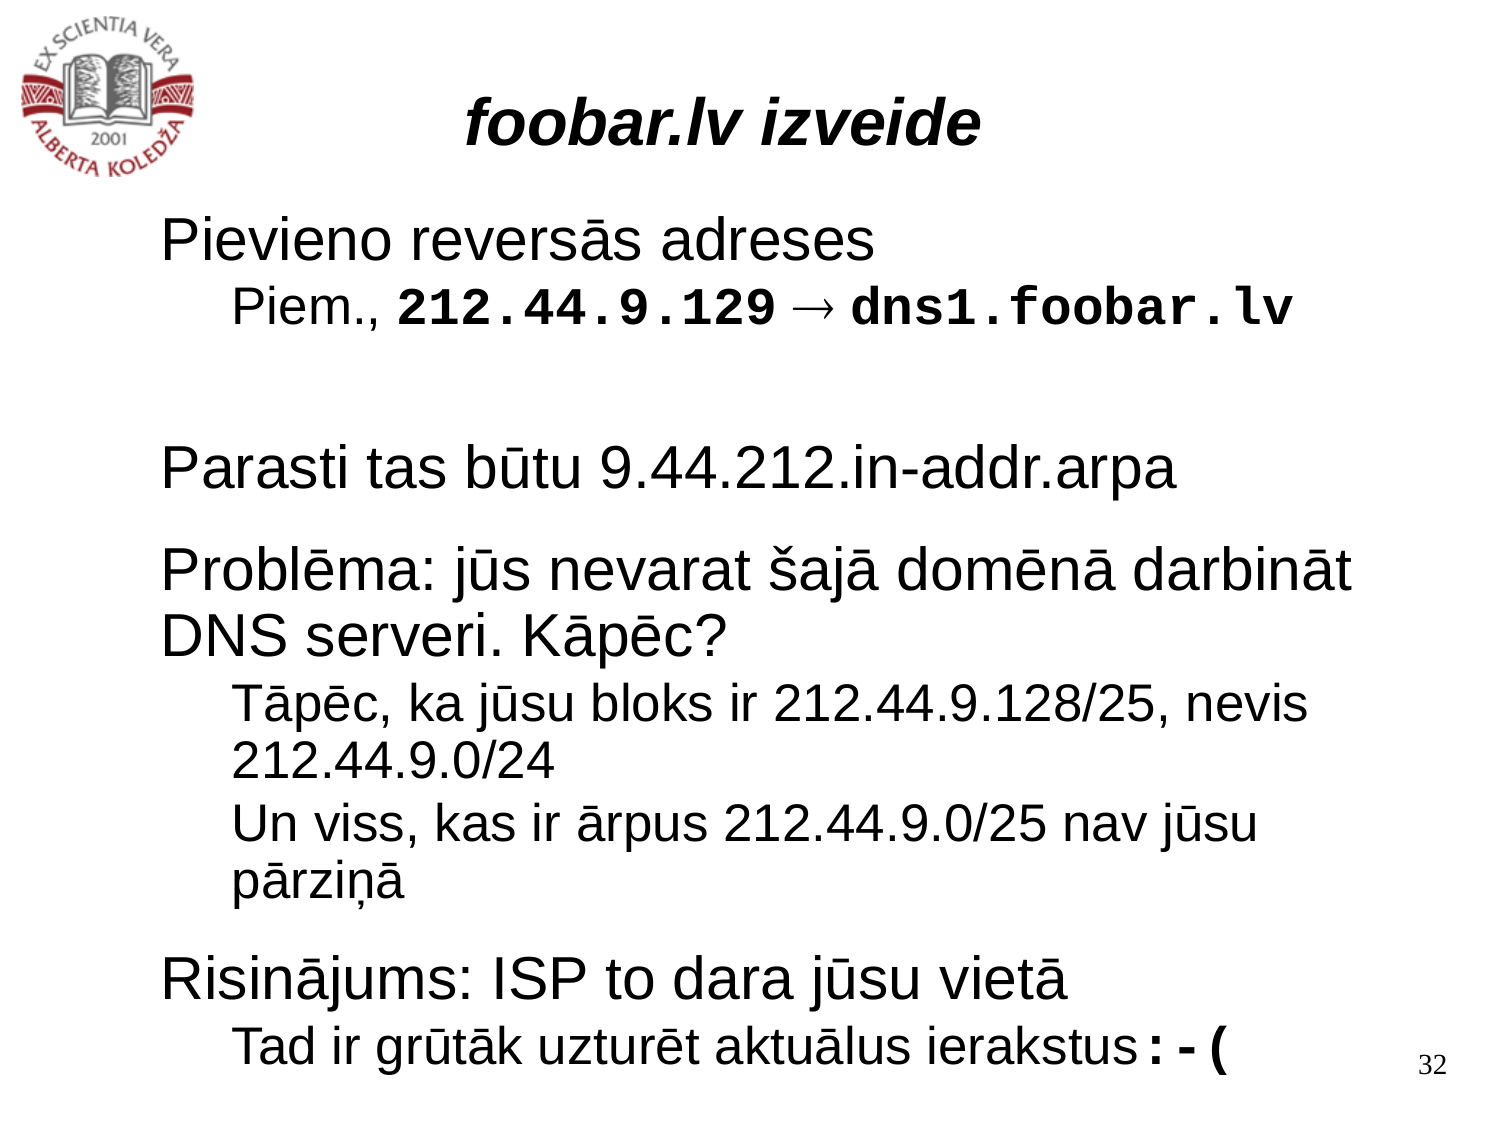

# foobar.lv izveide
Pievieno reversās adreses
Piem., 212.44.9.129  dns1.foobar.lv
Parasti tas būtu 9.44.212.in-addr.arpa
Problēma: jūs nevarat šajā domēnā darbināt DNS serveri. Kāpēc?
Tāpēc, ka jūsu bloks ir 212.44.9.128/25, nevis 212.44.9.0/24
Un viss, kas ir ārpus 212.44.9.0/25 nav jūsu pārziņā
Risinājums: ISP to dara jūsu vietā
Tad ir grūtāk uzturēt aktuālus ierakstus:-(